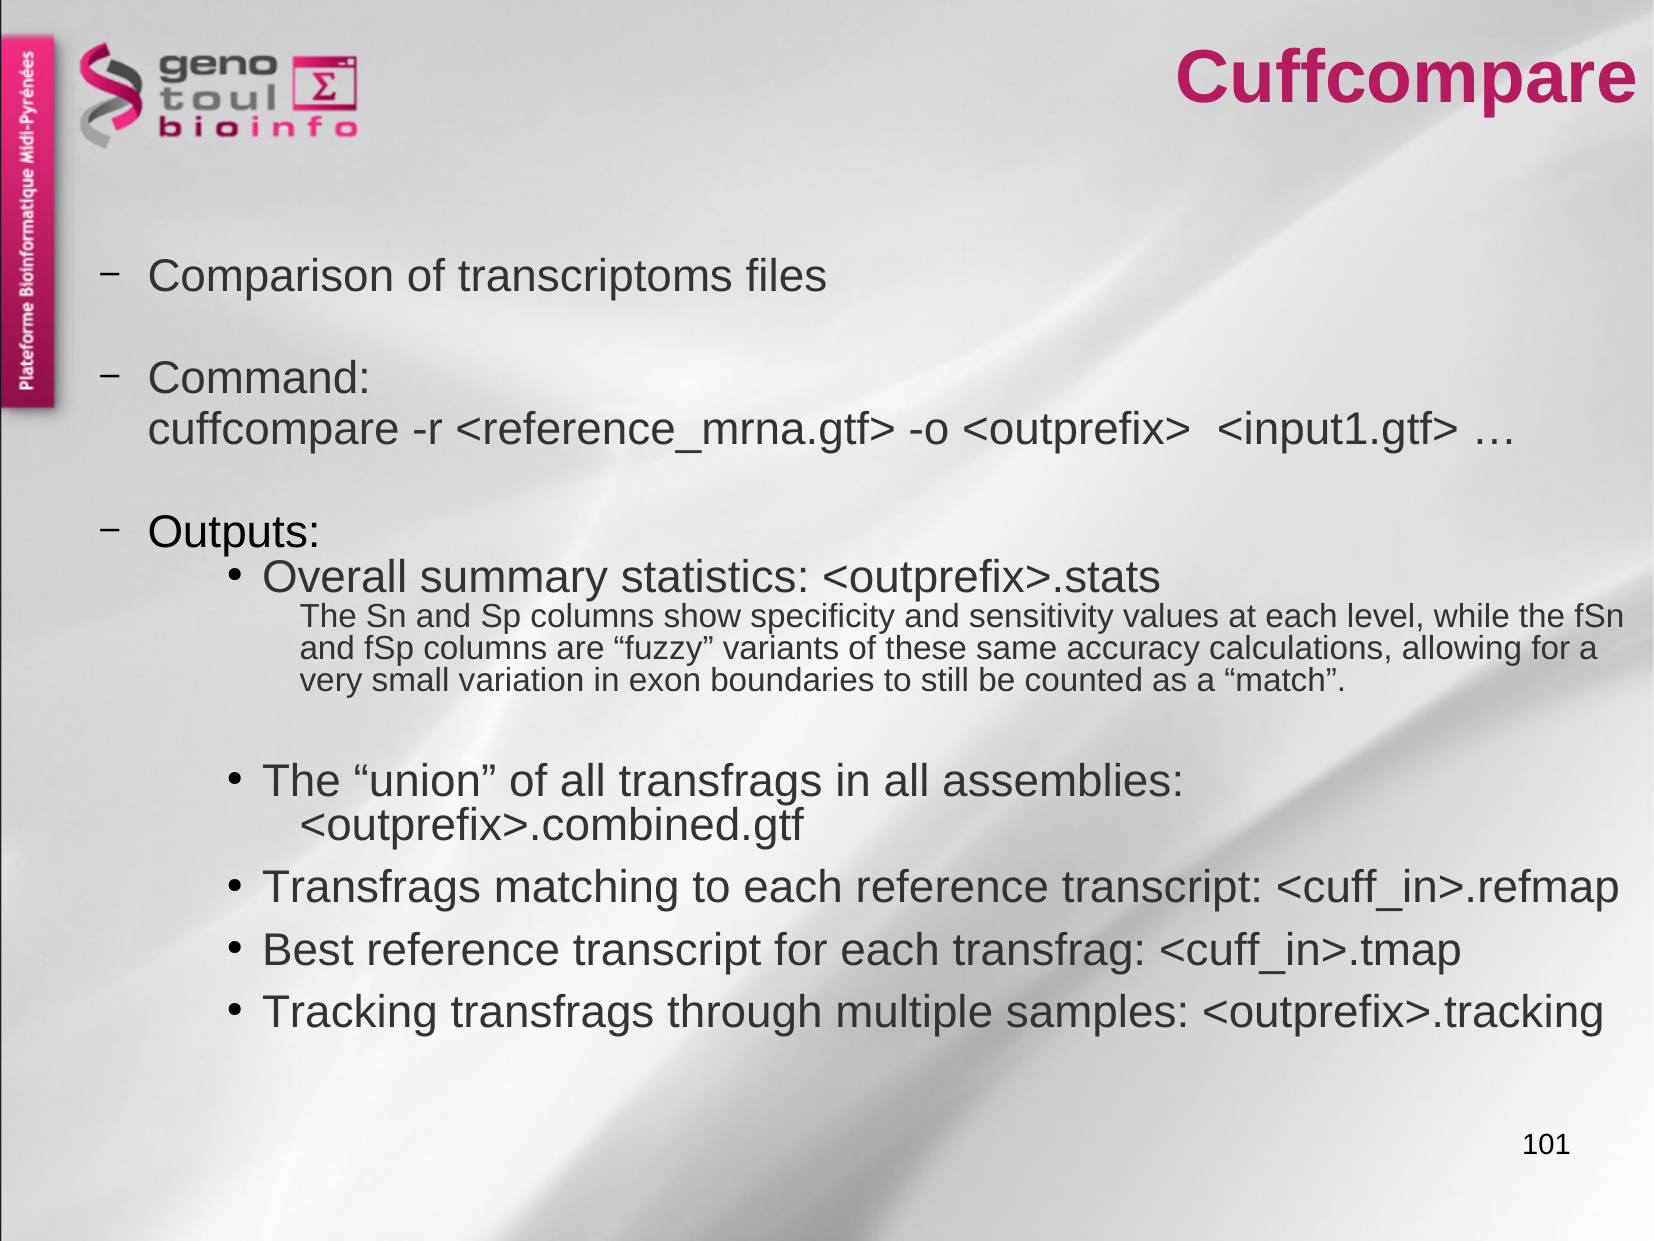

Cuffcompare
# Comparison of transcriptoms files
Command:
cuffcompare -r <reference_mrna.gtf> -o <outprefix> <input1.gtf> …
Outputs:
Overall summary statistics: <outprefix>.stats
The Sn and Sp columns show specificity and sensitivity values at each level, while the fSn and fSp columns are “fuzzy” variants of these same accuracy calculations, allowing for a very small variation in exon boundaries to still be counted as a “match”.
The “union” of all transfrags in all assemblies: <outprefix>.combined.gtf
Transfrags matching to each reference transcript: <cuff_in>.refmap
Best reference transcript for each transfrag: <cuff_in>.tmap
Tracking transfrags through multiple samples: <outprefix>.tracking